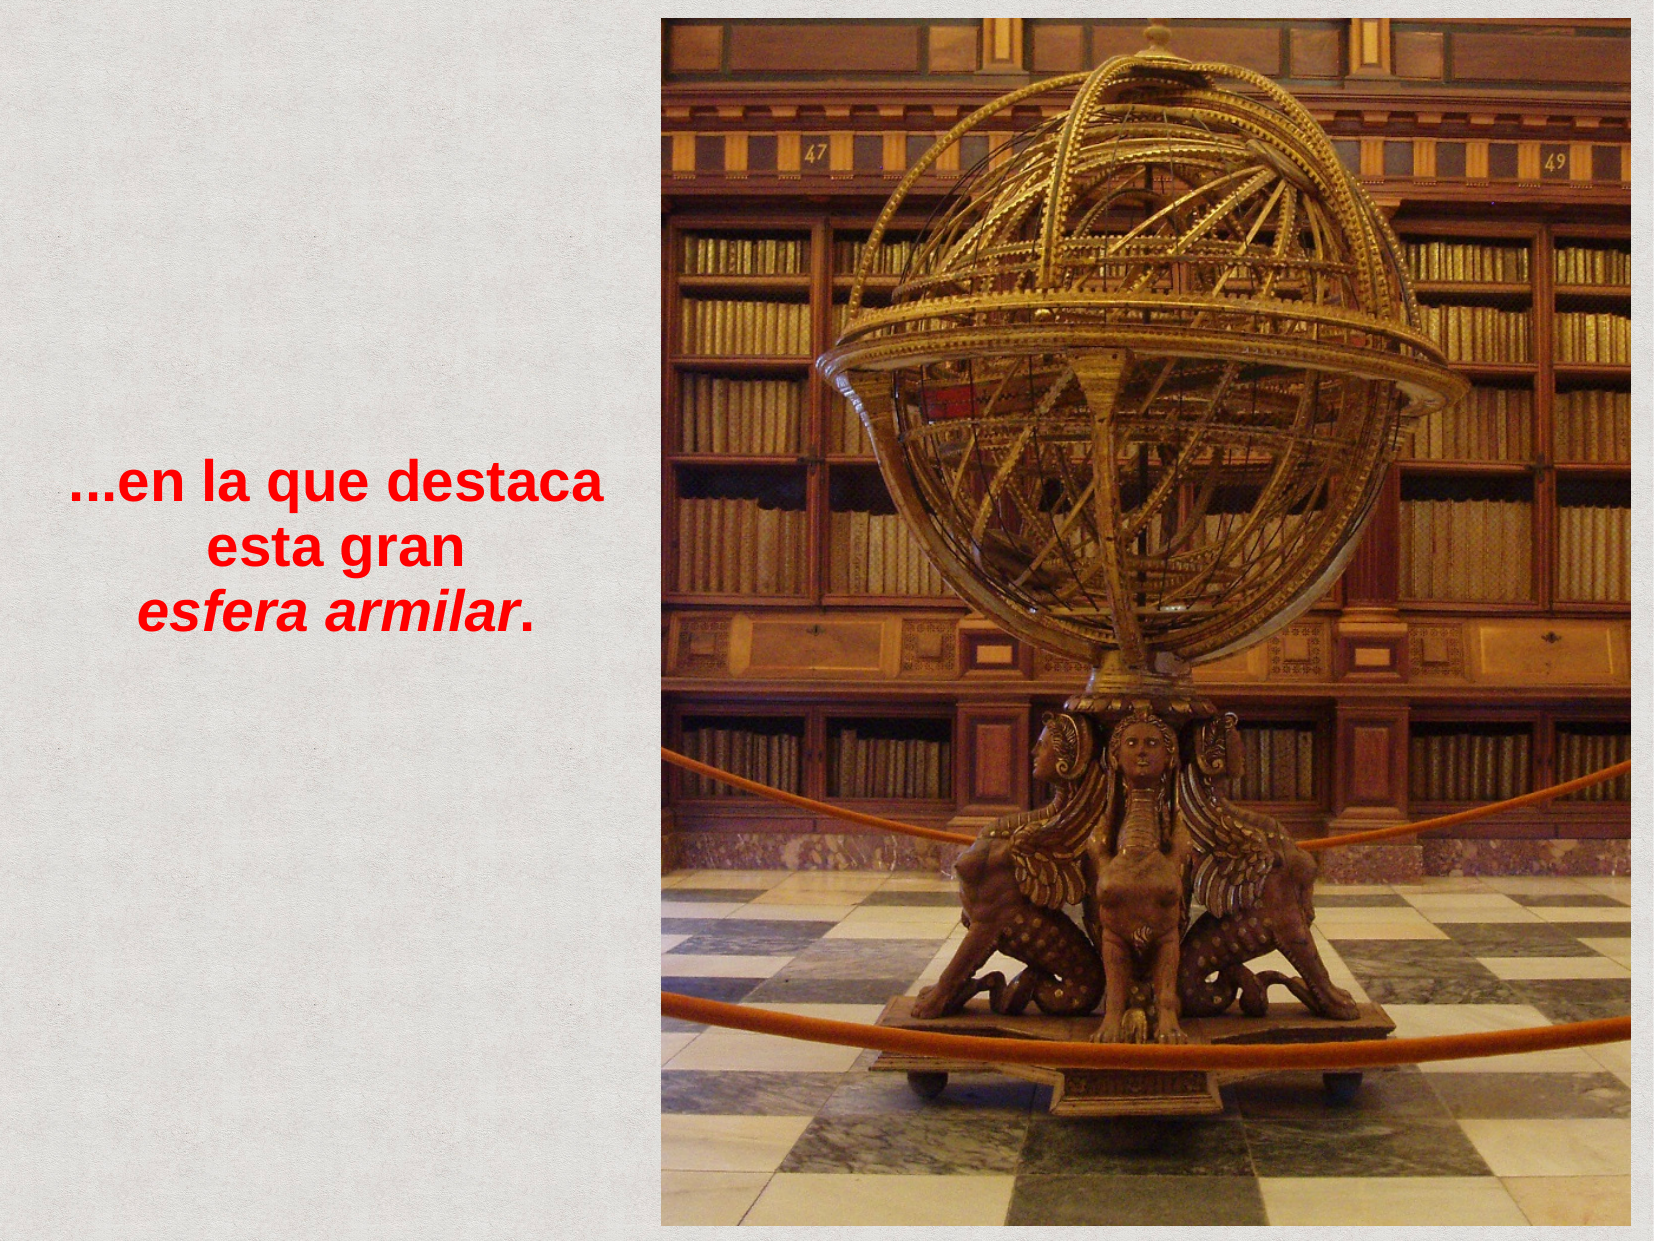

# ...en la que destaca esta gran esfera armilar.